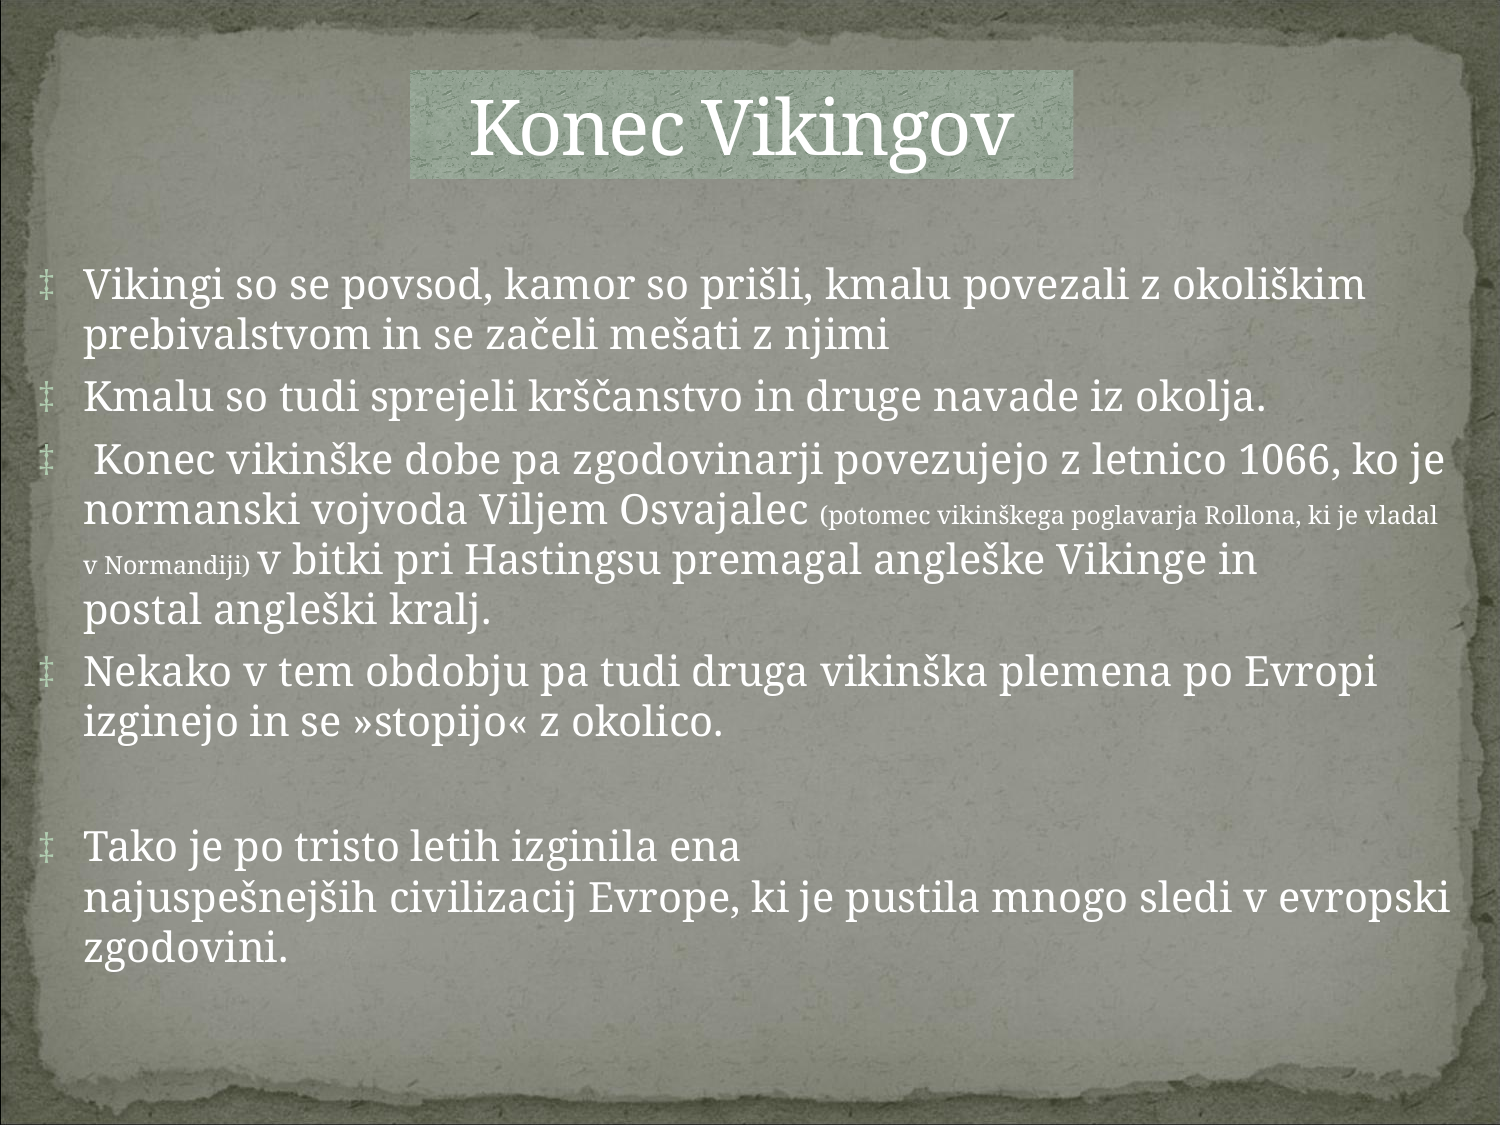

Konec Vikingov
# Vikingi so se povsod, kamor so prišli, kmalu povezali z okoliškim prebivalstvom in se začeli mešati z njimi
Kmalu so tudi sprejeli krščanstvo in druge navade iz okolja.
 Konec vikinške dobe pa zgodovinarji povezujejo z letnico 1066, ko je normanski vojvoda Viljem Osvajalec (potomec vikinškega poglavarja Rollona, ki je vladal v Normandiji) v bitki pri Hastingsu premagal angleške Vikinge in postal angleški kralj.
Nekako v tem obdobju pa tudi druga vikinška plemena po Evropi izginejo in se »stopijo« z okolico.
Tako je po tristo letih izginila ena najuspešnejših civilizacij Evrope, ki je pustila mnogo sledi v evropski zgodovini.